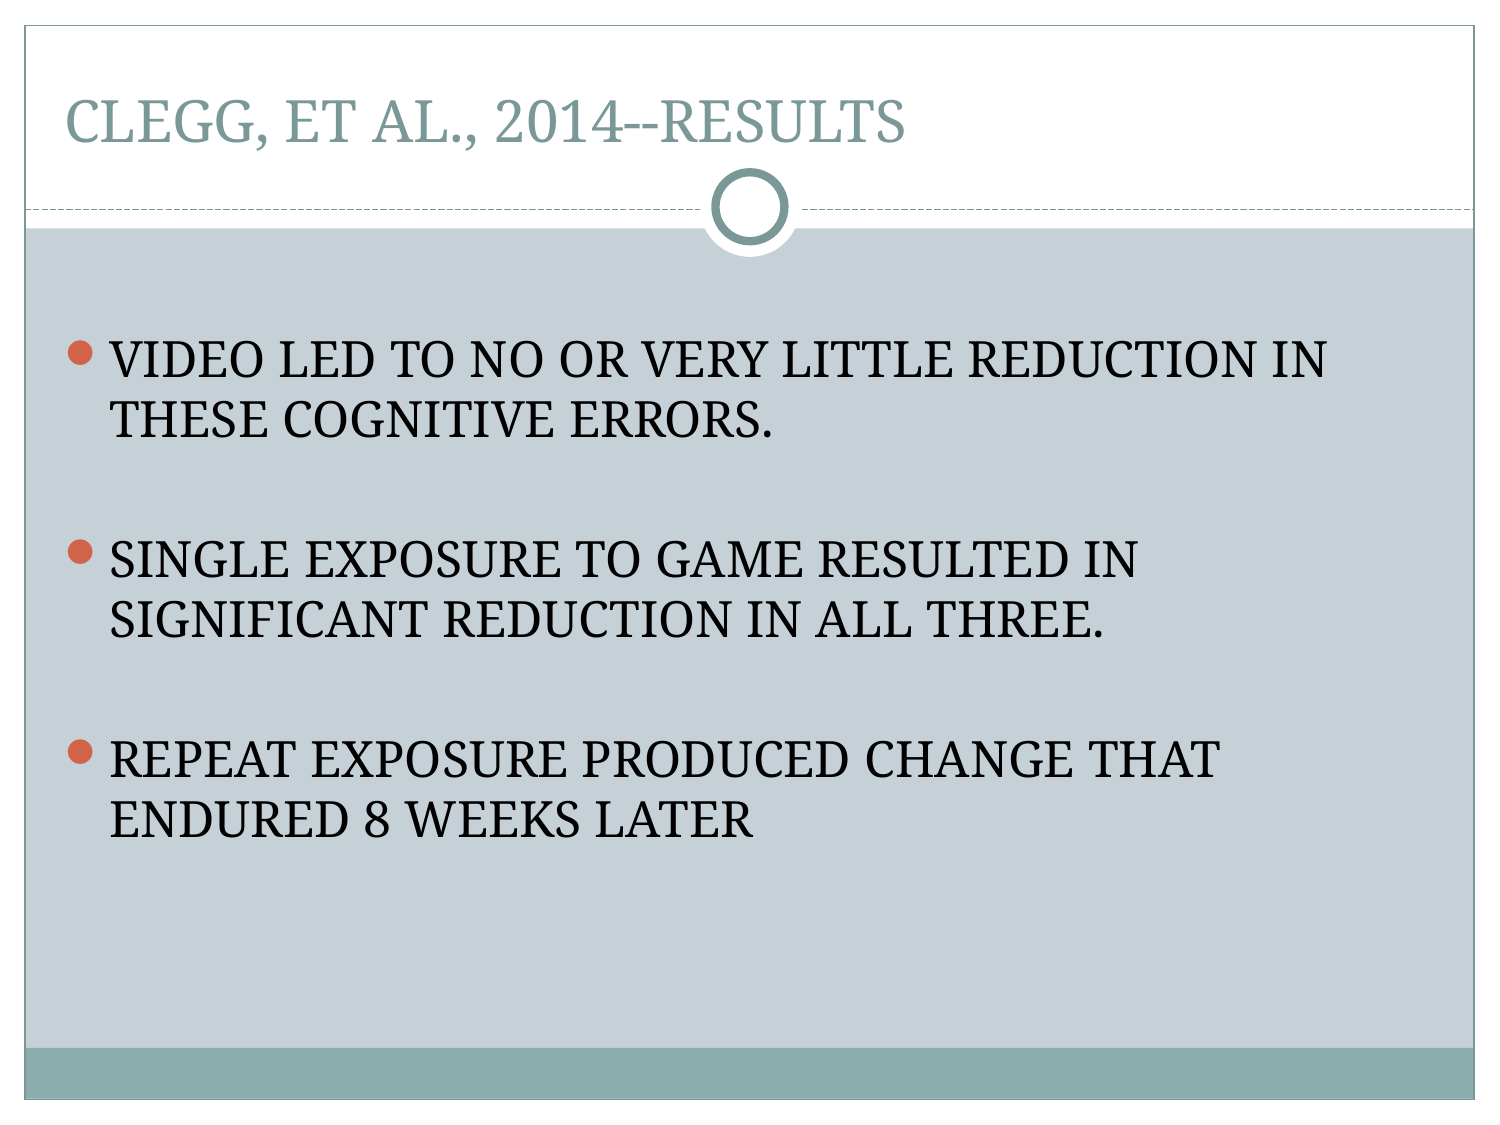

# CLEGG, ET AL., 2014--RESULTS
VIDEO LED TO NO OR VERY LITTLE REDUCTION IN THESE COGNITIVE ERRORS.
SINGLE EXPOSURE TO GAME RESULTED IN SIGNIFICANT REDUCTION IN ALL THREE.
REPEAT EXPOSURE PRODUCED CHANGE THAT ENDURED 8 WEEKS LATER